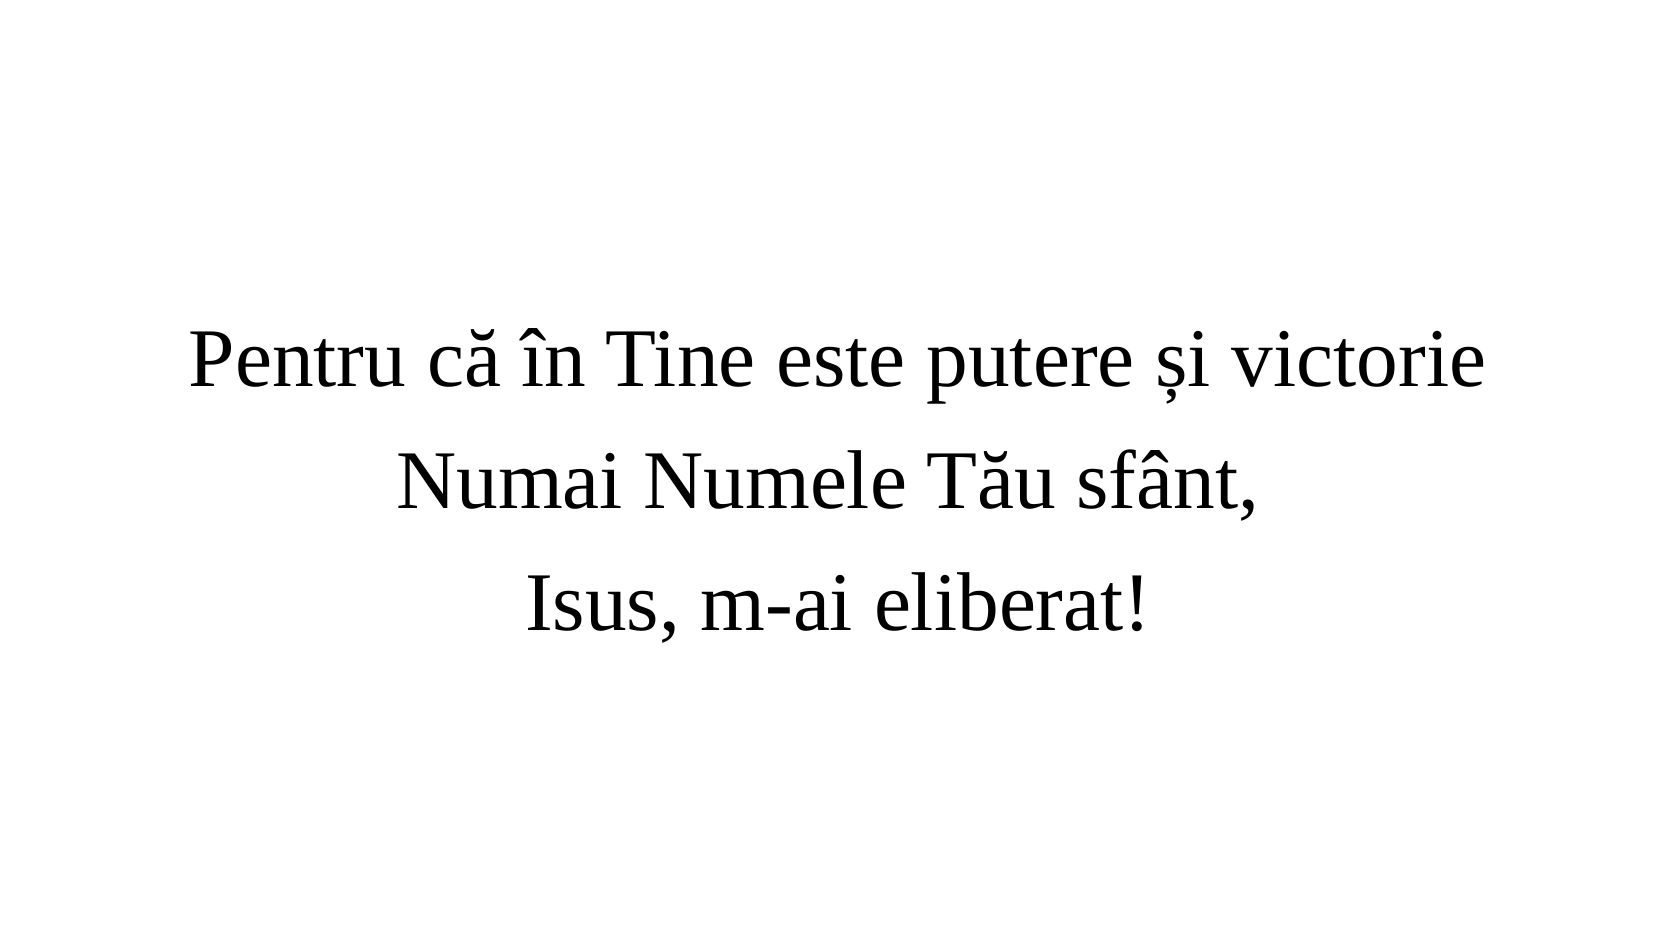

# Pentru că în Tine este putere și victorie
Numai Numele Tău sfânt,
Isus, m-ai eliberat!